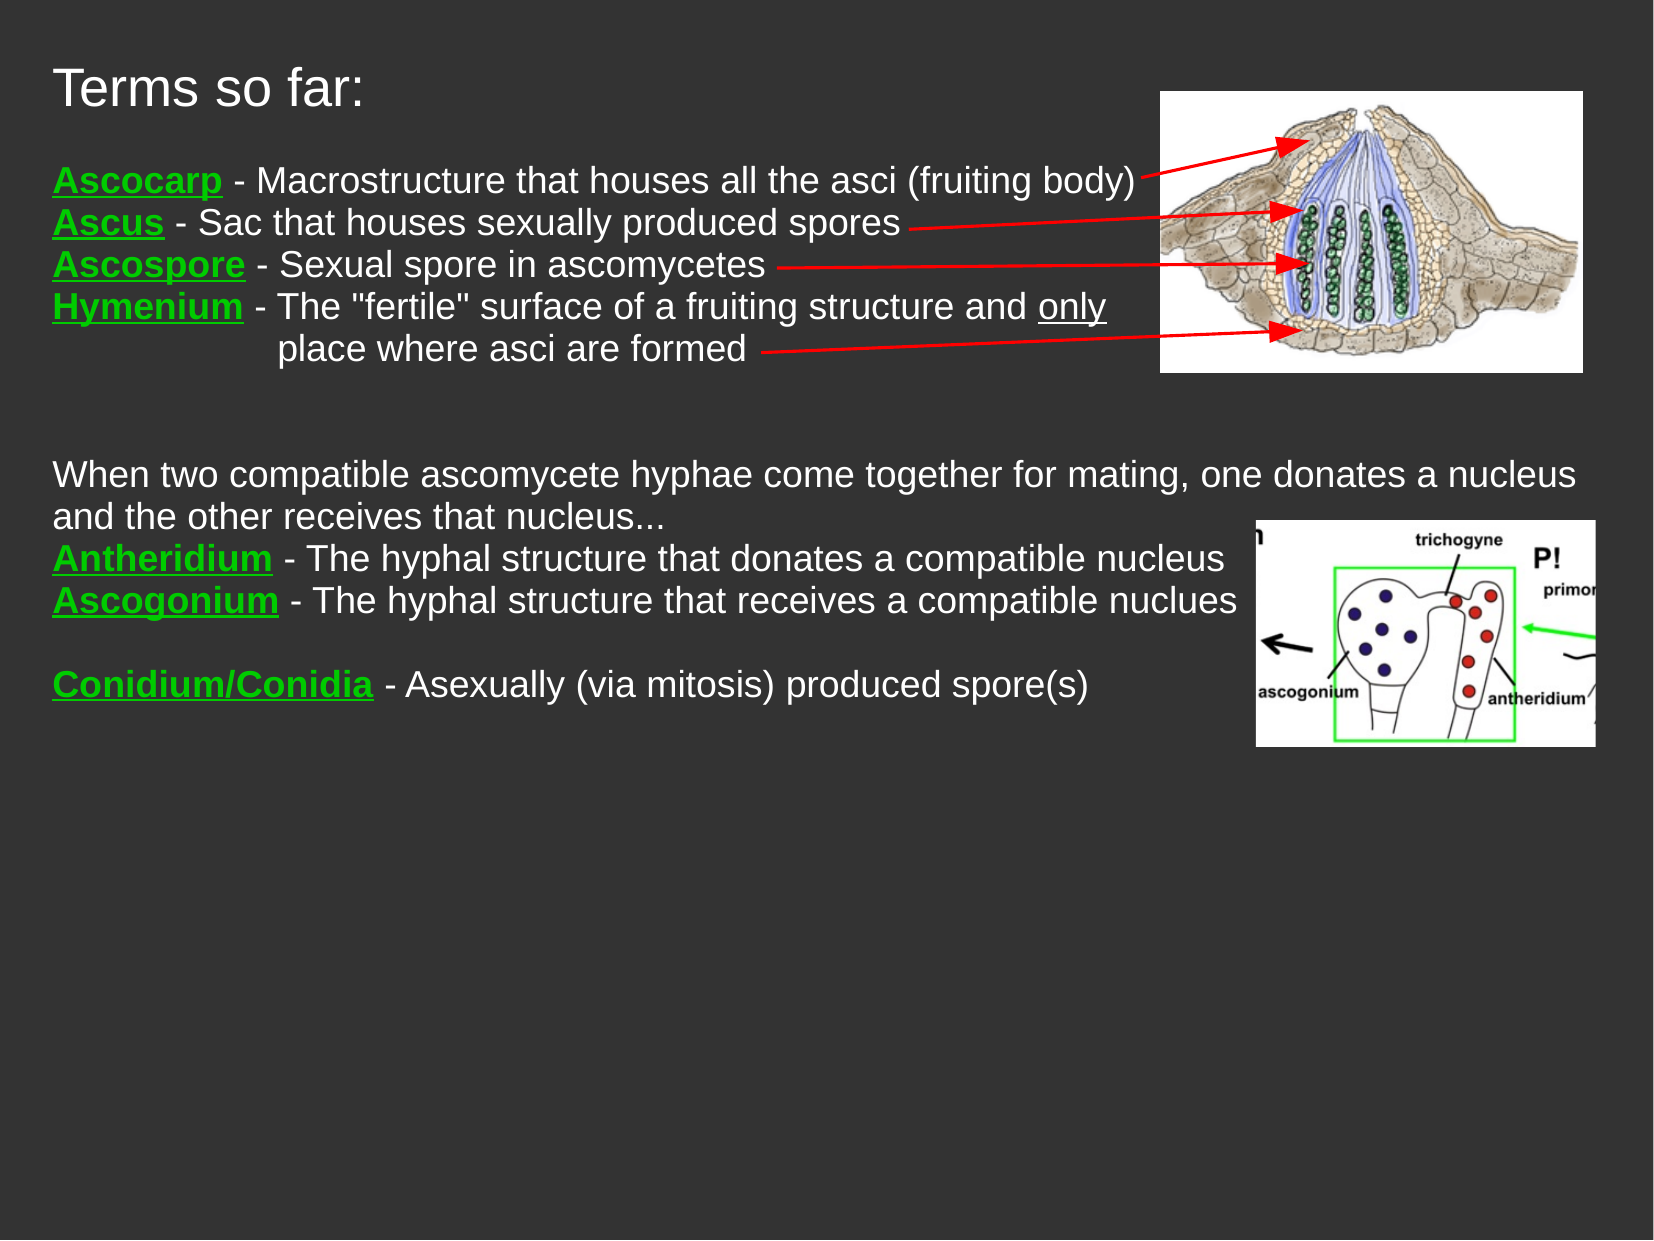

Terms so far:
Ascocarp - Macrostructure that houses all the asci (fruiting body)
Ascus - Sac that houses sexually produced spores
Ascospore - Sexual spore in ascomycetes
Hymenium - The "fertile" surface of a fruiting structure and only
			place where asci are formed
When two compatible ascomycete hyphae come together for mating, one donates a nucleus and the other receives that nucleus...
Antheridium - The hyphal structure that donates a compatible nucleus
Ascogonium - The hyphal structure that receives a compatible nuclues
Conidium/Conidia - Asexually (via mitosis) produced spore(s)